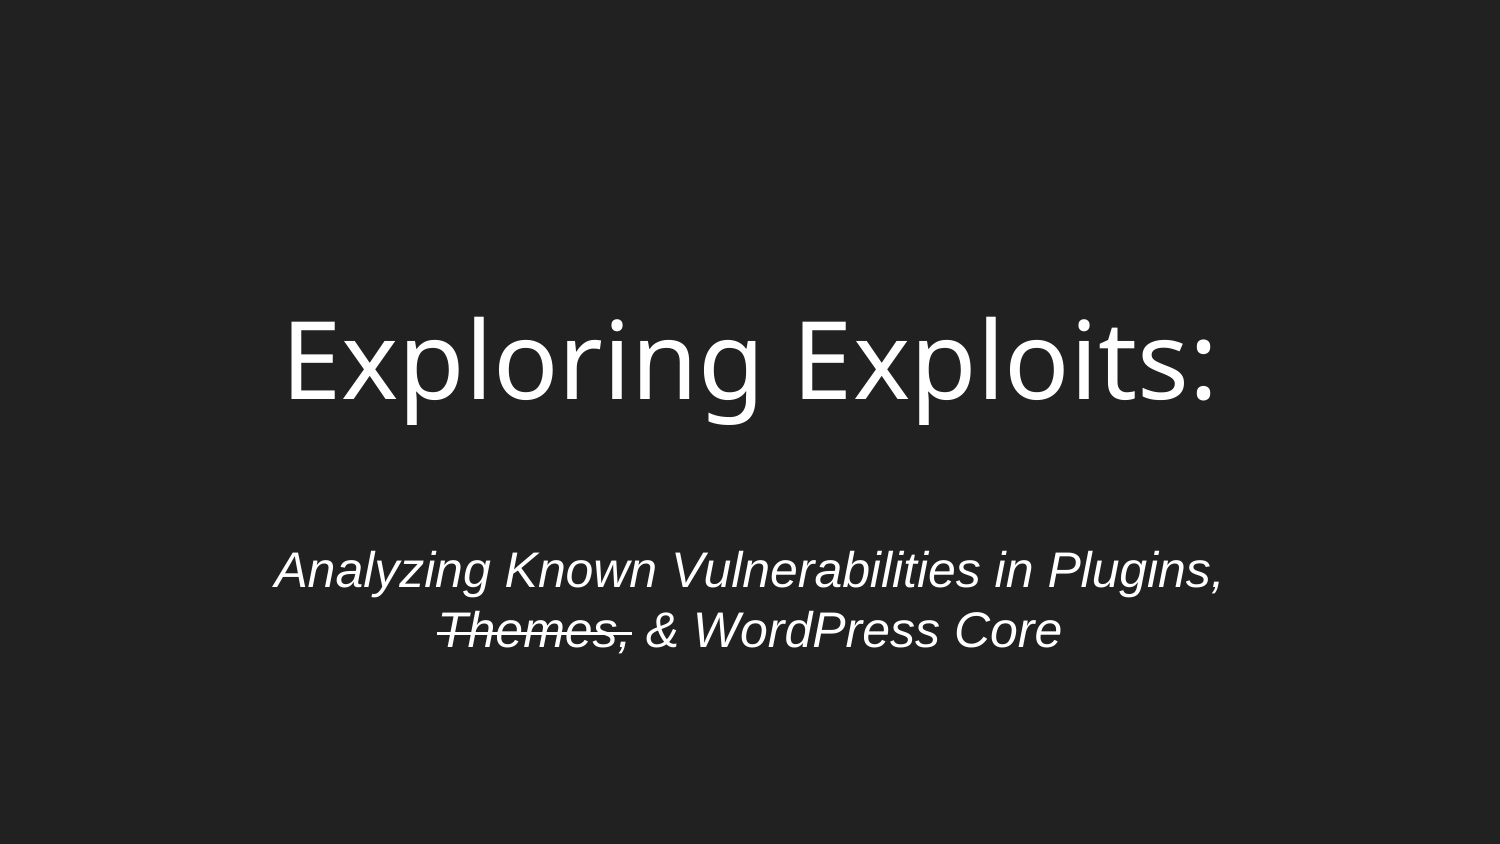

# Exploring Exploits:
Analyzing Known Vulnerabilities in Plugins, Themes, & WordPress Core